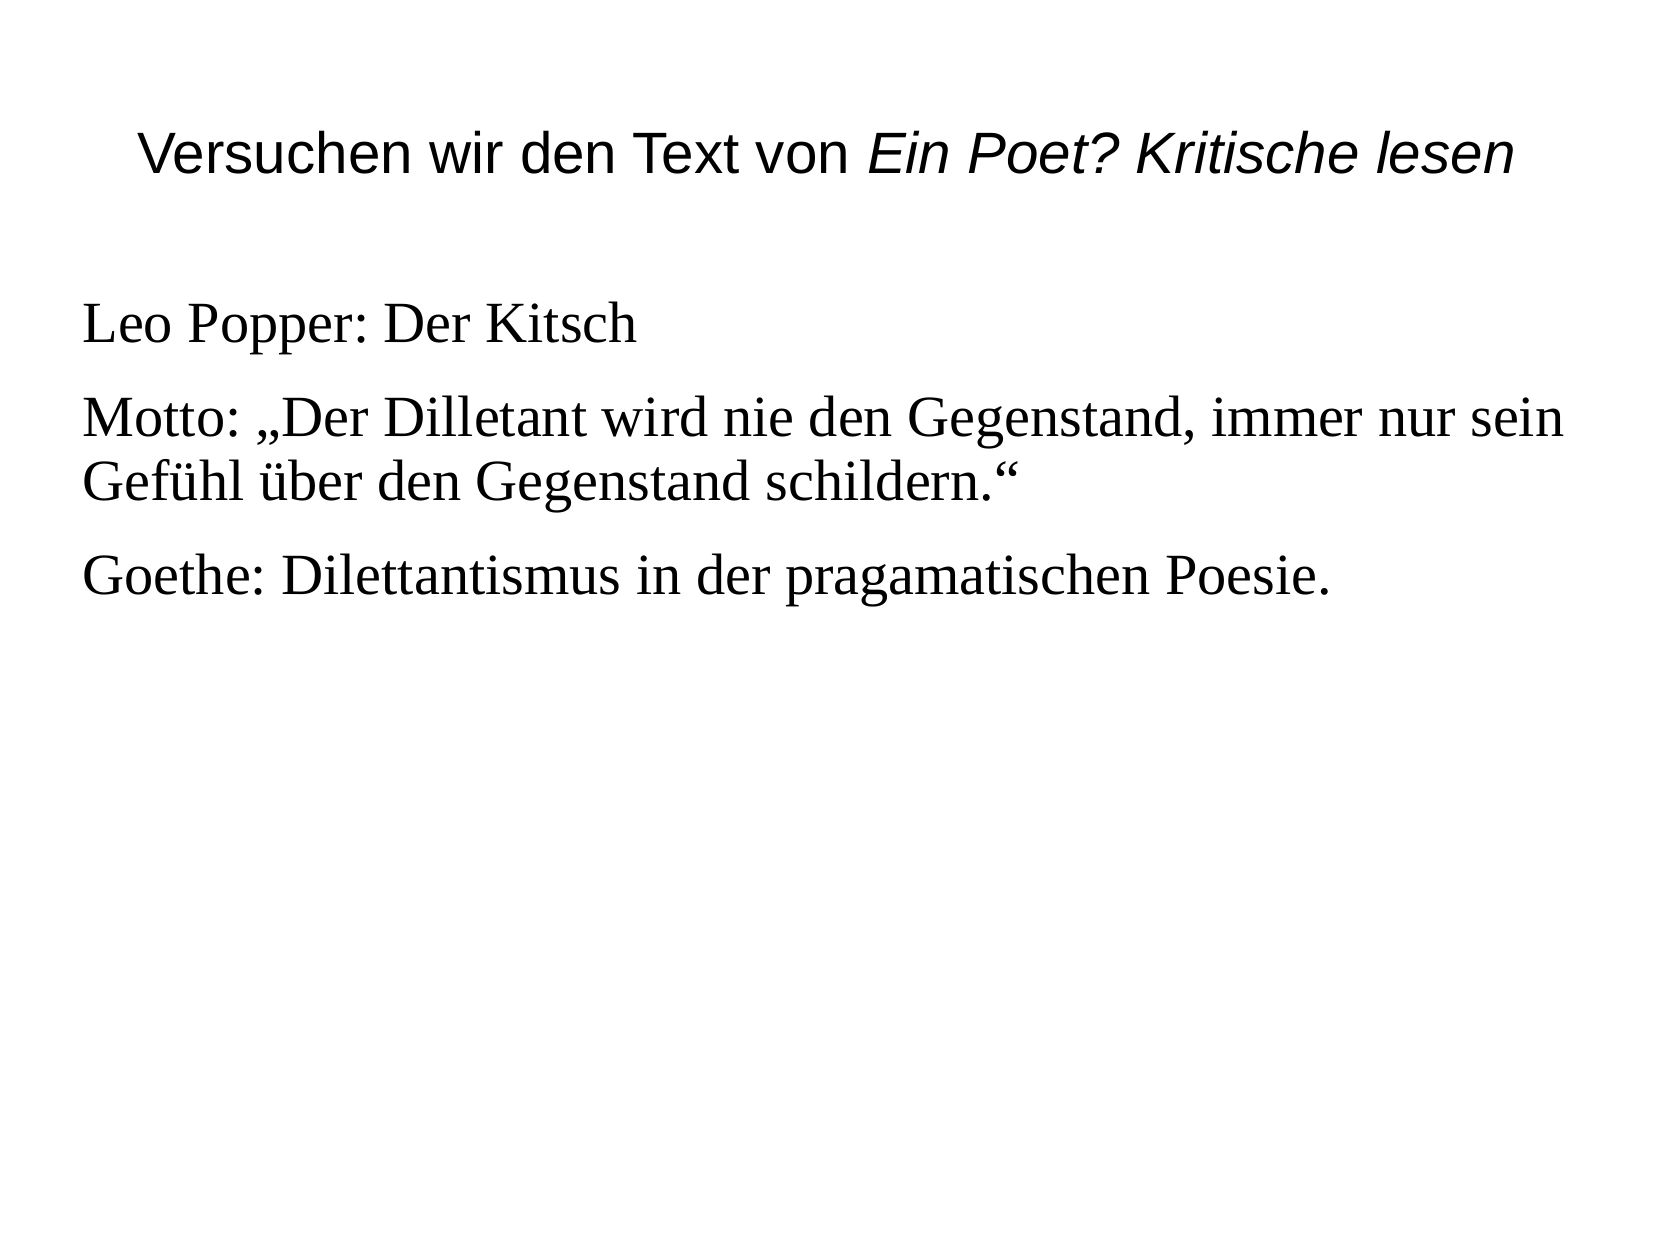

# Versuchen wir den Text von Ein Poet? Kritische lesen
Leo Popper: Der Kitsch
Motto: „Der Dilletant wird nie den Gegenstand, immer nur sein Gefühl über den Gegenstand schildern.“
Goethe: Dilettantismus in der pragamatischen Poesie.